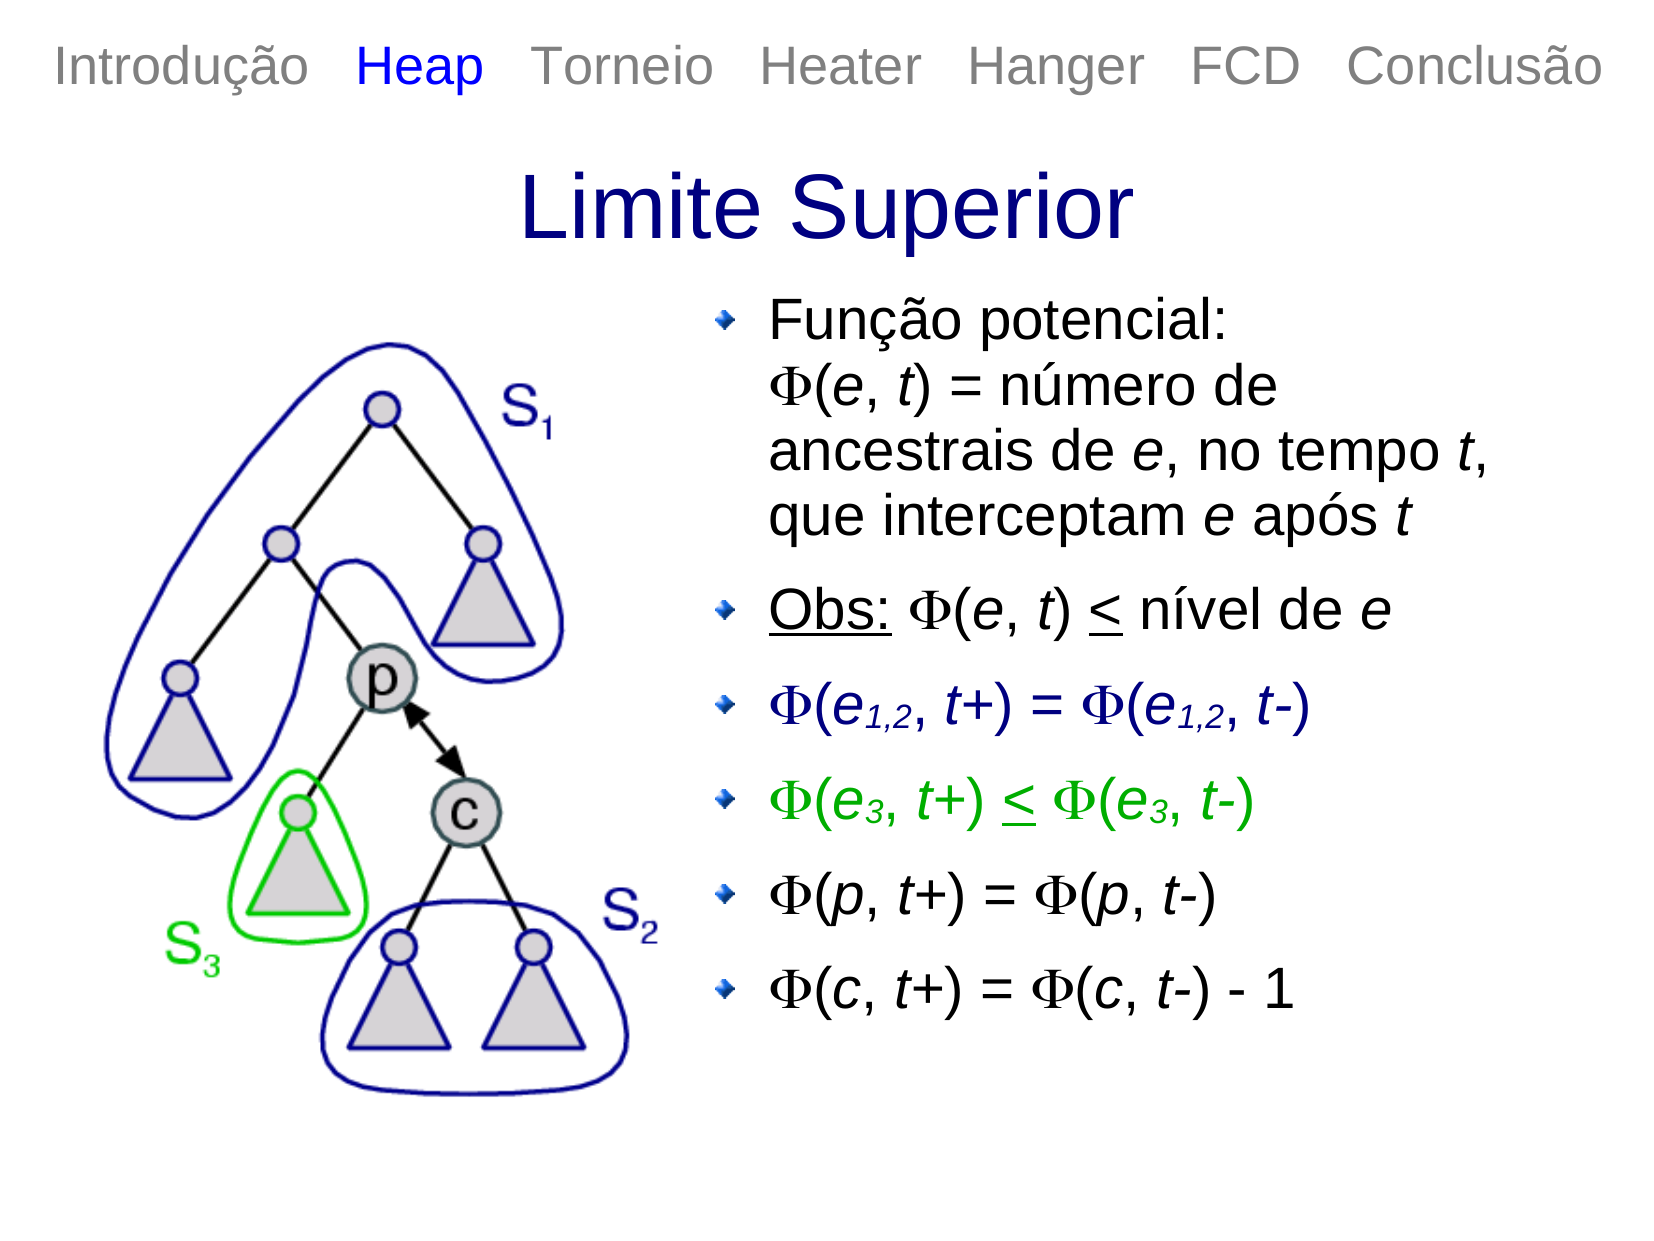

Introdução Heap Torneio Heater Hanger FCD Conclusão
# Limite Superior
Função potencial:
(e, t) = número de ancestrais de e, no tempo t, que interceptam e após t
Obs: (e, t) < nível de e
(e1,2, t+) = (e1,2, t-)
(e3, t+) < (e3, t-)
(p, t+) = (p, t-)
(c, t+) = (c, t-) - 1